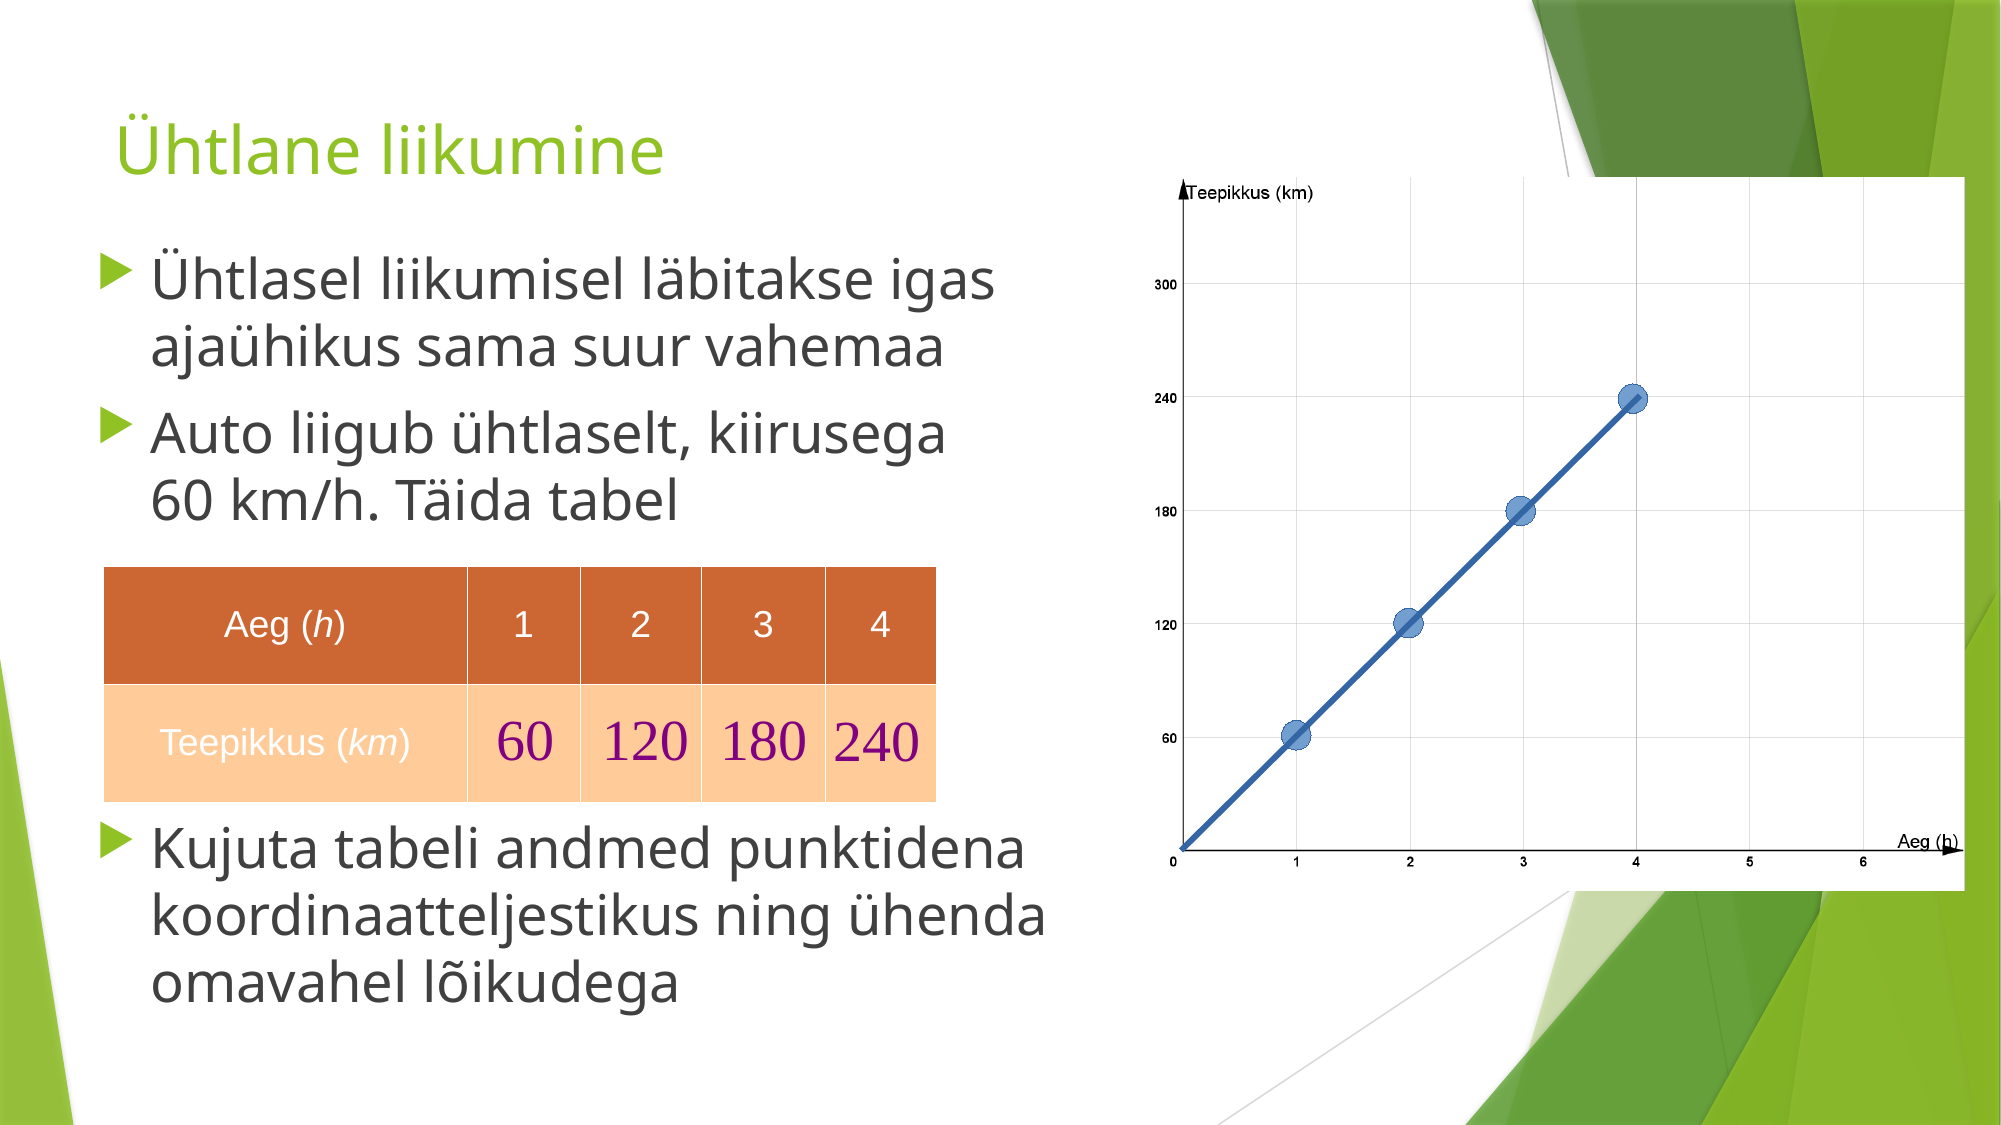

# Ühtlane liikumine
Ühtlasel liikumisel läbitakse igas ajaühikus sama suur vahemaa
Auto liigub ühtlaselt, kiirusega 60 km/h. Täida tabel
Kujuta tabeli andmed punktidena koordinaatteljestikus ning ühenda omavahel lõikudega
| Aeg (h) | 1 | 2 | 3 | 4 |
| --- | --- | --- | --- | --- |
| Teepikkus (km) | | | | |